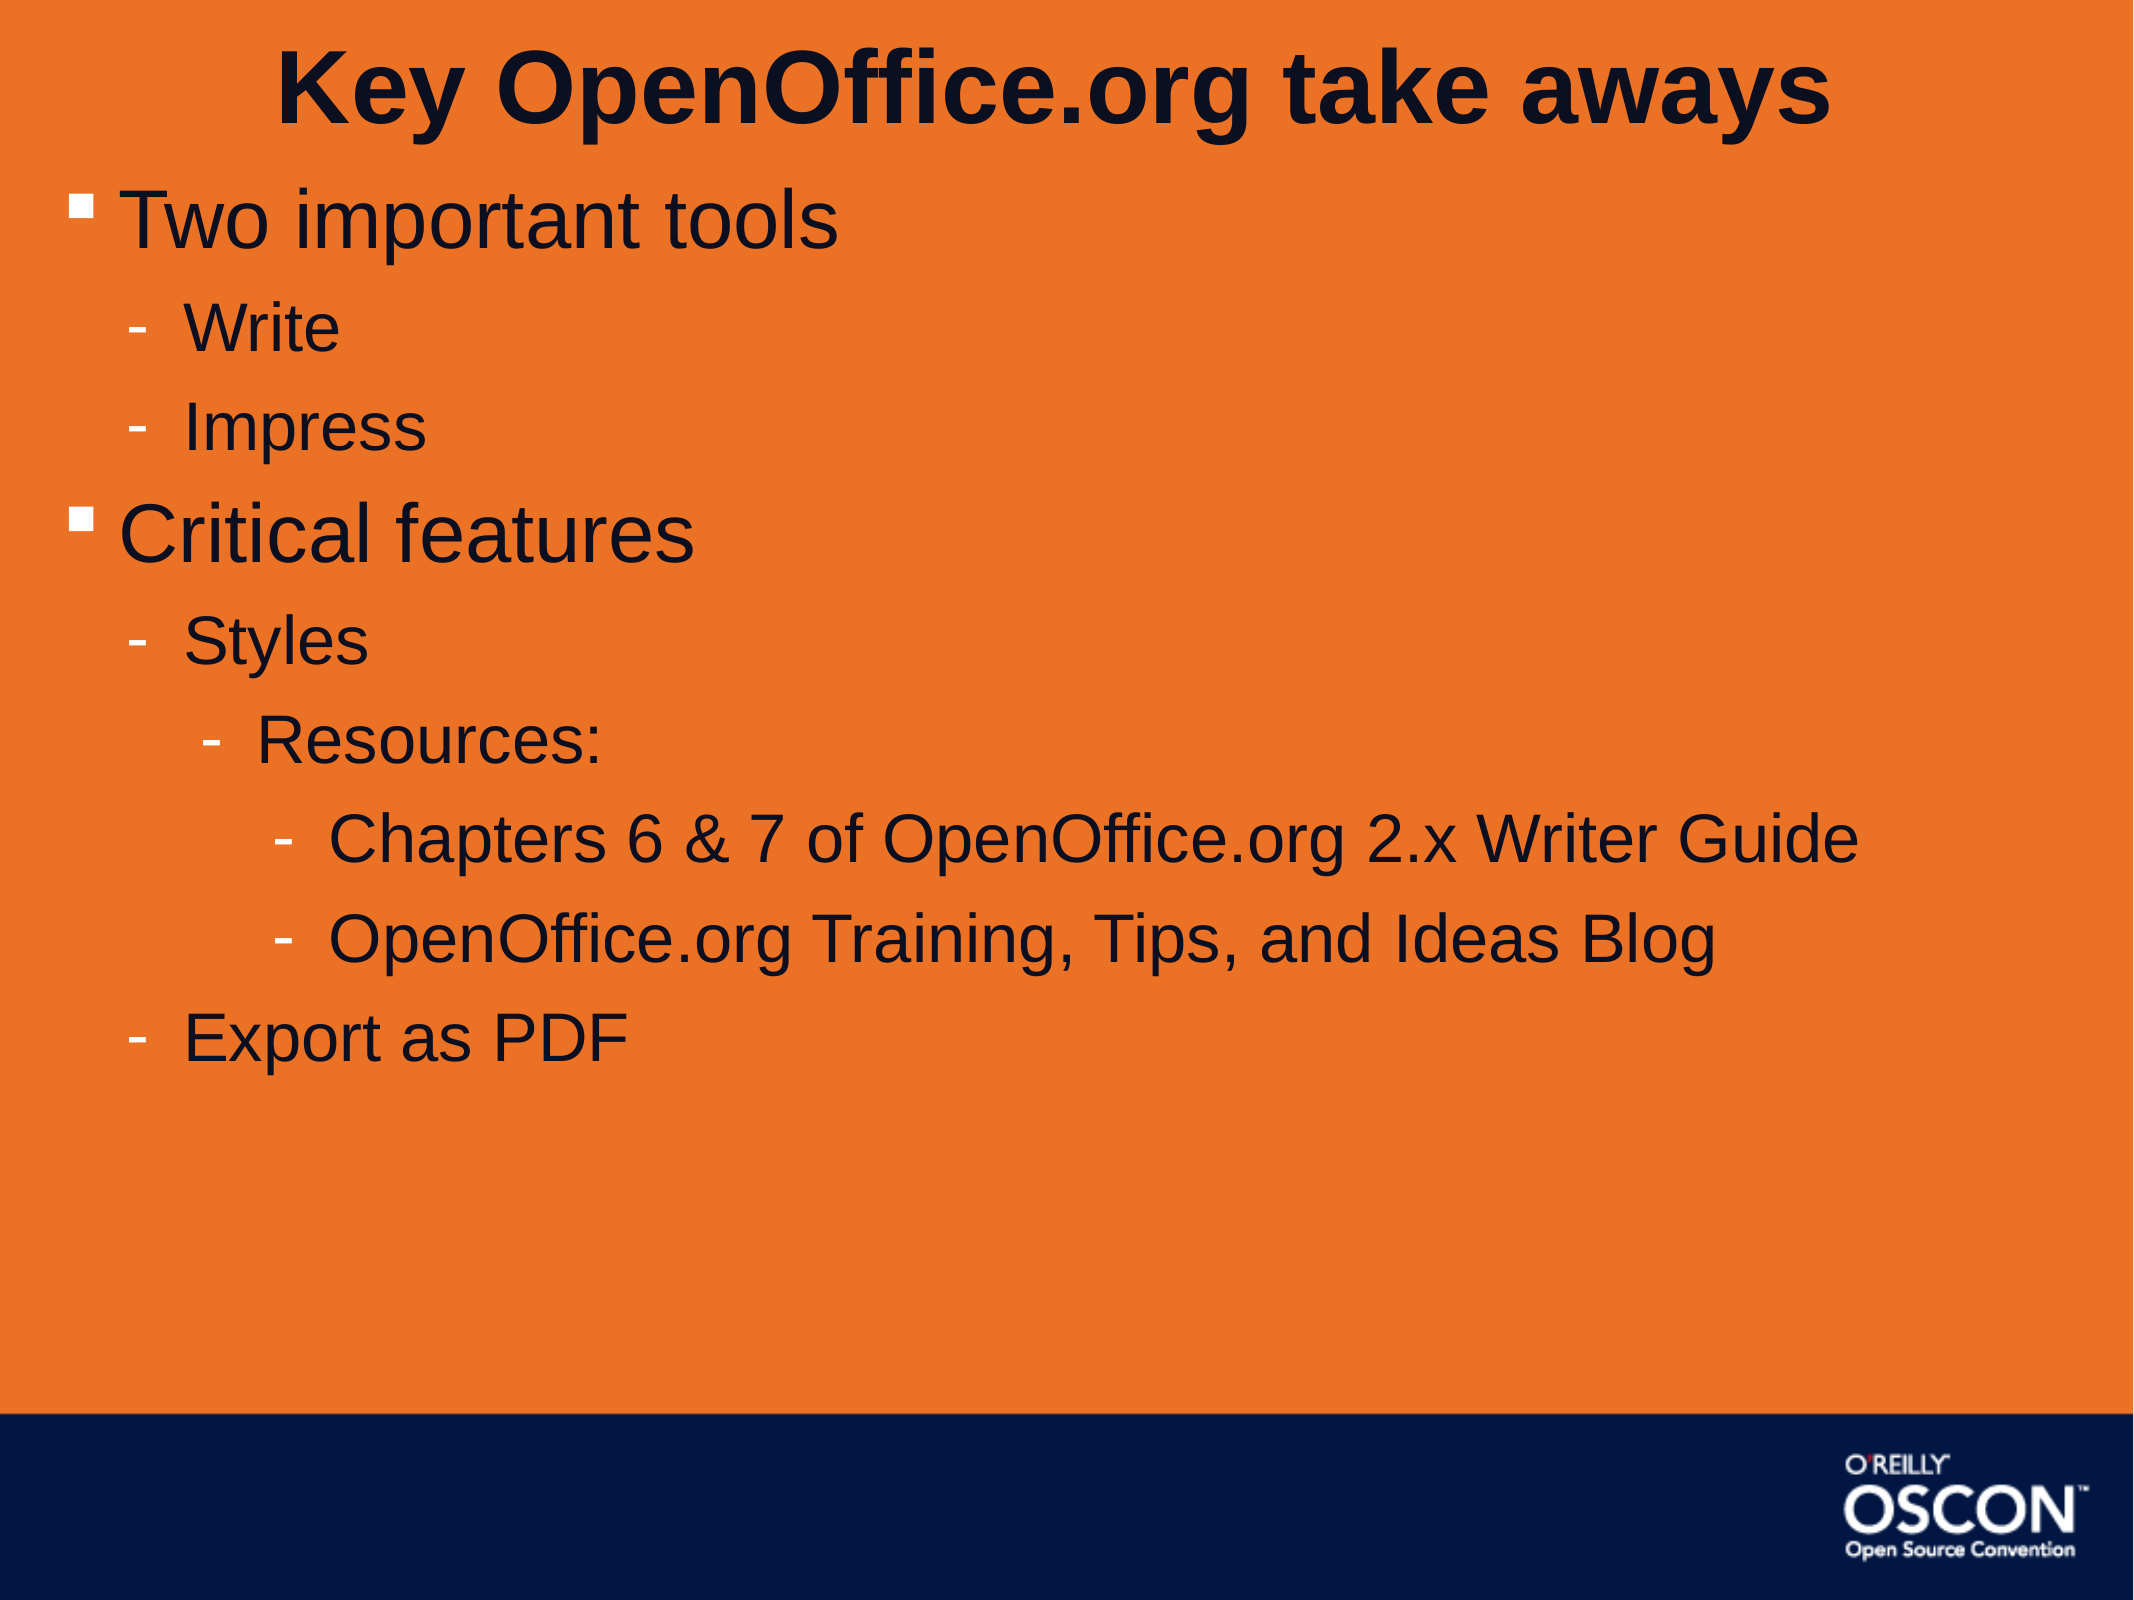

# Key OpenOffice.org take aways
Two important tools
Write
Impress
Critical features
Styles
Resources:
Chapters 6 & 7 of OpenOffice.org 2.x Writer Guide
OpenOffice.org Training, Tips, and Ideas Blog
Export as PDF